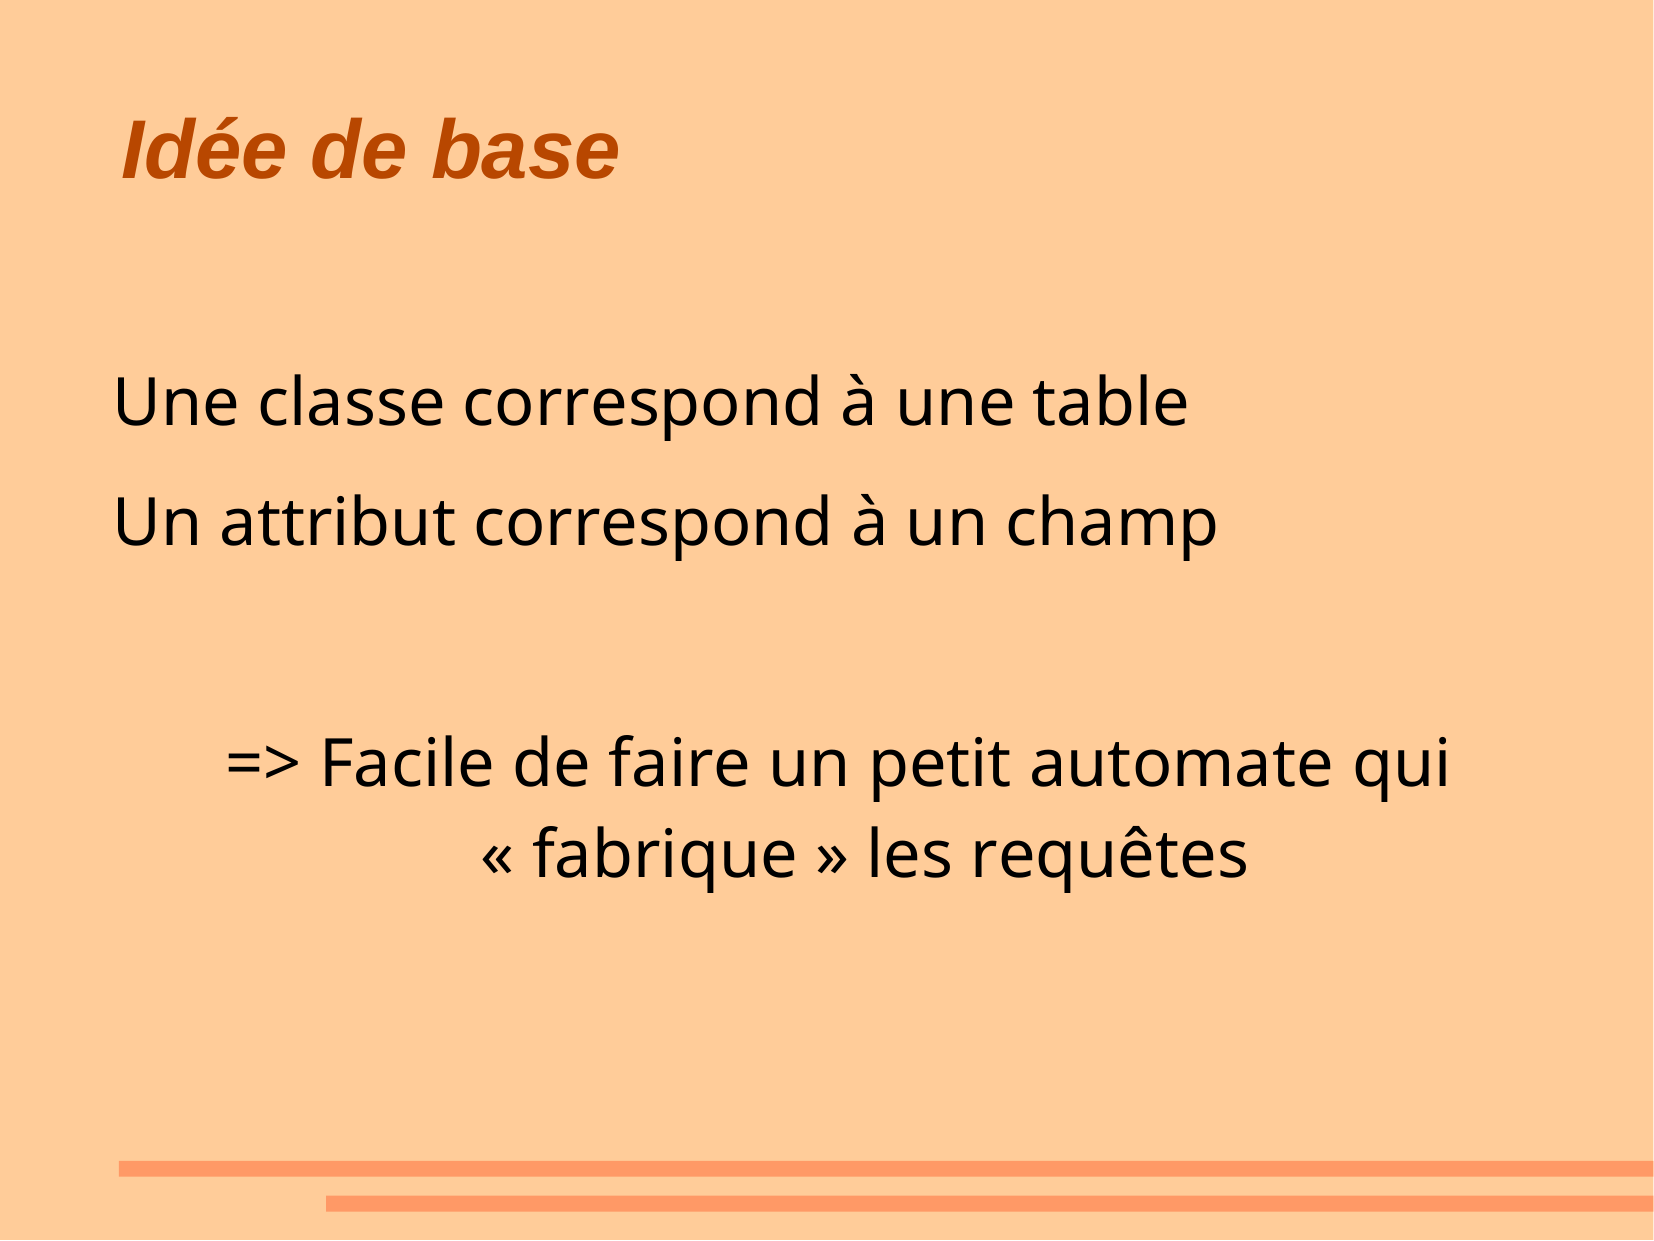

# Idée de base
Une classe correspond à une table
Un attribut correspond à un champ
=> Facile de faire un petit automate qui « fabrique » les requêtes